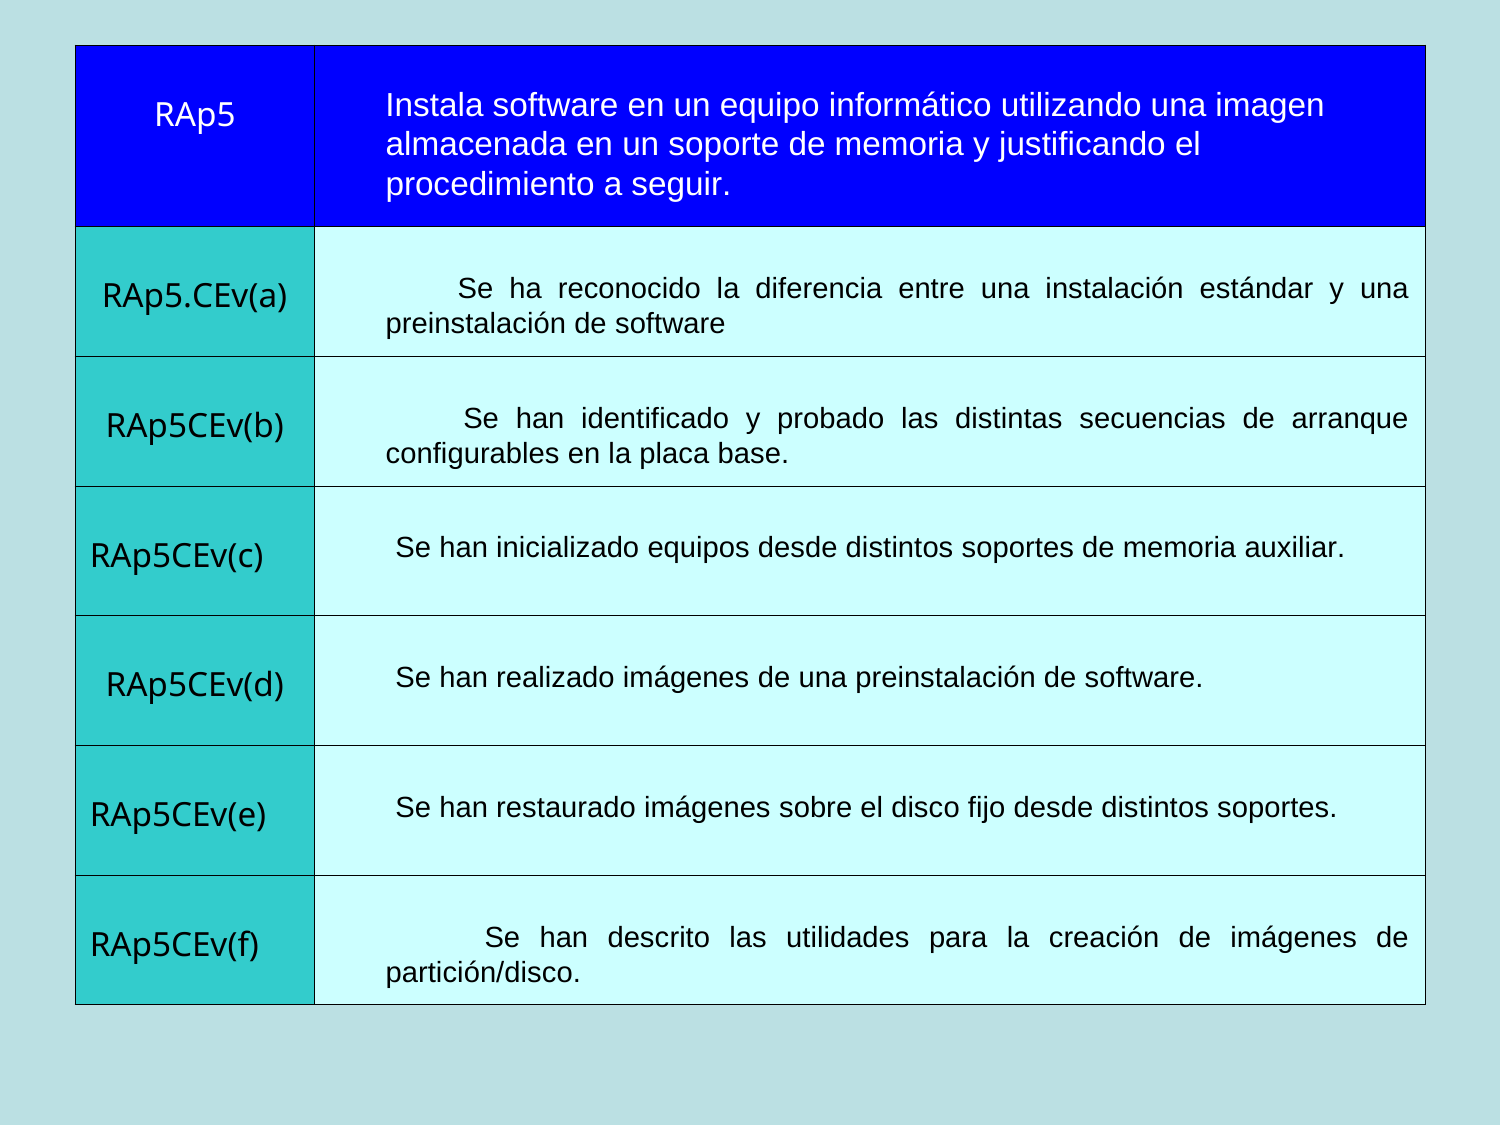

| RAp5 | Instala software en un equipo informático utilizando una imagen almacenada en un soporte de memoria y justificando el procedimiento a seguir. |
| --- | --- |
| RAp5.CEv(a) | Se ha reconocido la diferencia entre una instalación estándar y una preinstalación de software |
| RAp5CEv(b) | Se han identificado y probado las distintas secuencias de arranque configurables en la placa base. |
| RAp5CEv(c) | Se han inicializado equipos desde distintos soportes de memoria auxiliar. |
| RAp5CEv(d) | Se han realizado imágenes de una preinstalación de software. |
| RAp5CEv(e) | Se han restaurado imágenes sobre el disco fijo desde distintos soportes. |
| RAp5CEv(f) | Se han descrito las utilidades para la creación de imágenes de partición/disco. |